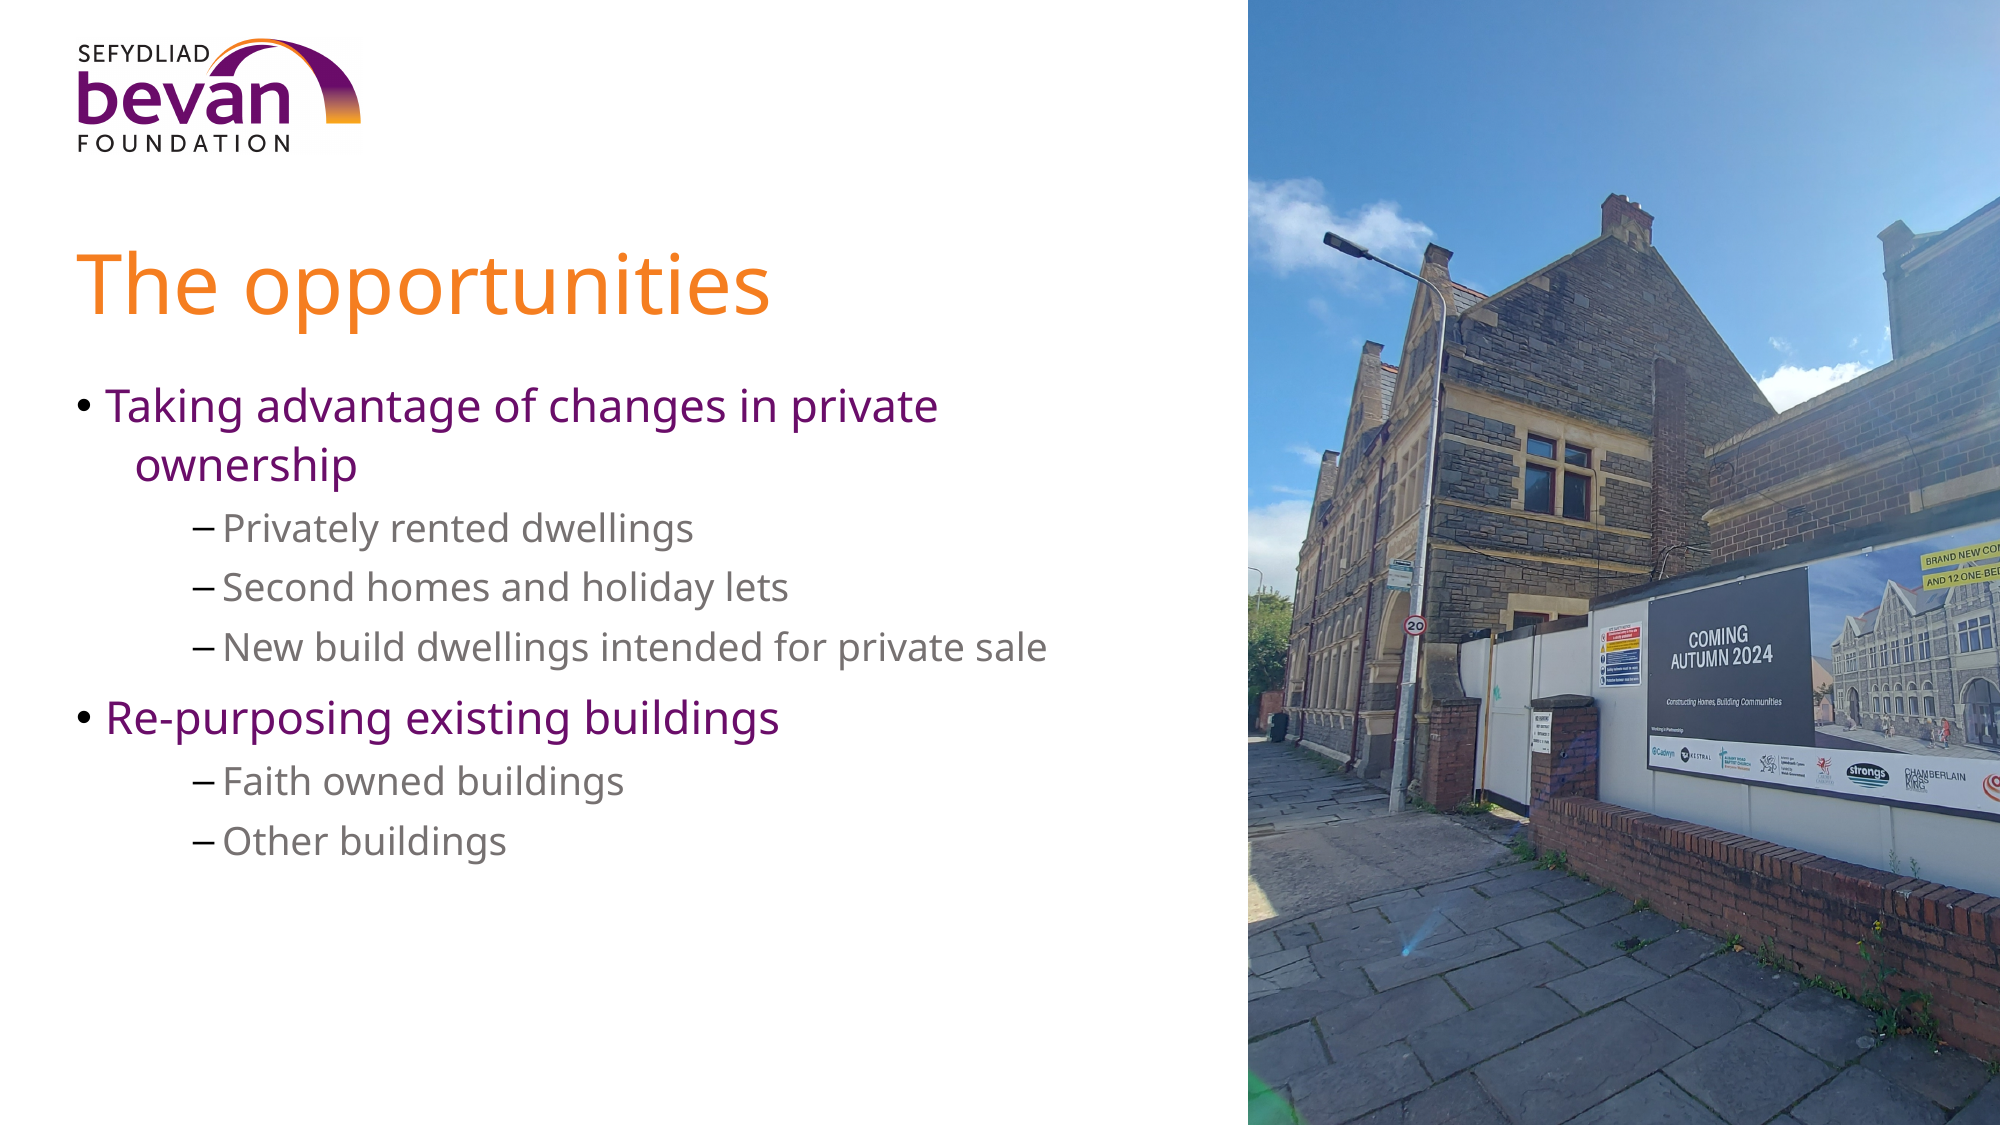

The opportunities
# Taking advantage of changes in private ownership
Privately rented dwellings
Second homes and holiday lets
New build dwellings intended for private sale
Re-purposing existing buildings
Faith owned buildings
Other buildings